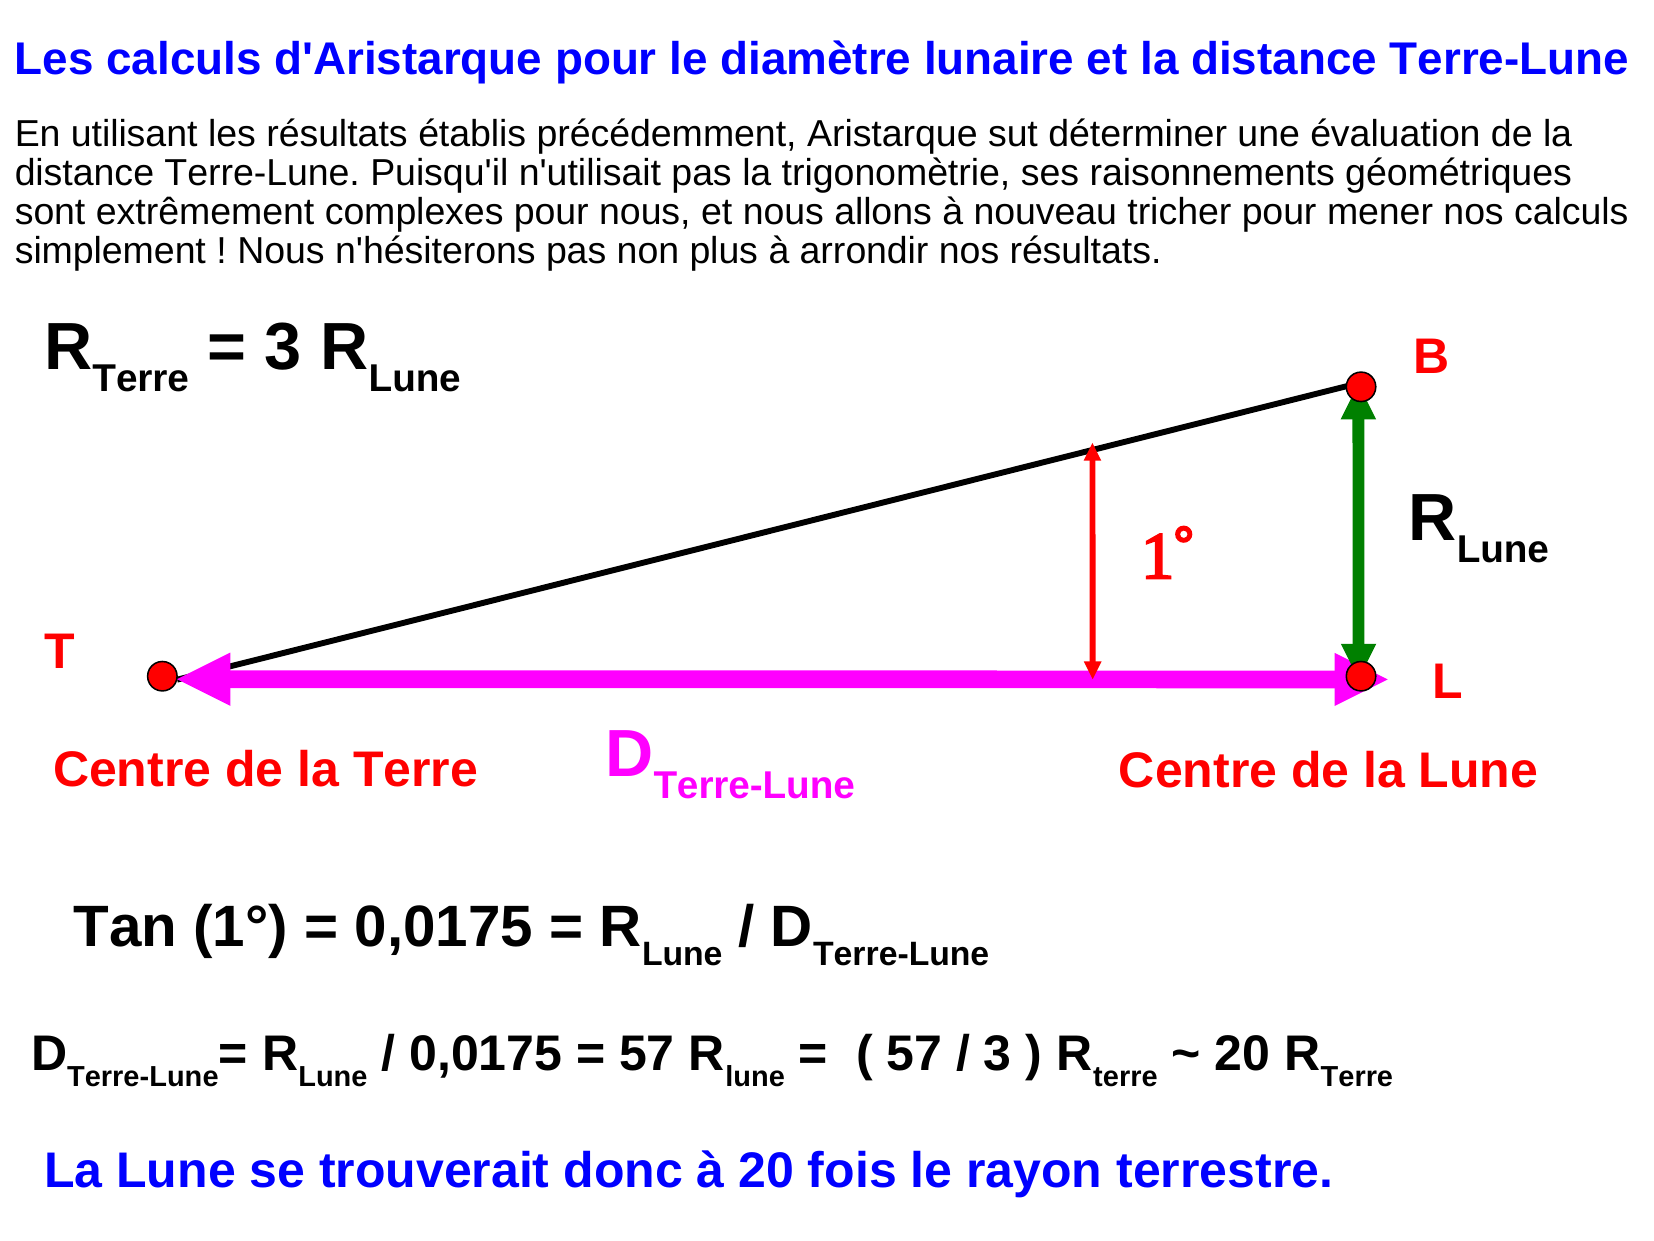

Les calculs d'Aristarque pour le diamètre lunaire et la distance Terre-Lune
En utilisant les résultats établis précédemment, Aristarque sut déterminer une évaluation de la distance Terre-Lune. Puisqu'il n'utilisait pas la trigonomètrie, ses raisonnements géométriques sont extrêmement complexes pour nous, et nous allons à nouveau tricher pour mener nos calculs simplement ! Nous n'hésiterons pas non plus à arrondir nos résultats.
RTerre = 3 RLune
B
RLune

T
L
DTerre-Lune
Centre de la Terre
Centre de la Lune
Tan (1°) = 0,0175 = RLune / DTerre-Lune
 DTerre-Lune= RLune / 0,0175 = 57 Rlune = ( 57 / 3 ) Rterre ~ 20 RTerre
La Lune se trouverait donc à 20 fois le rayon terrestre.